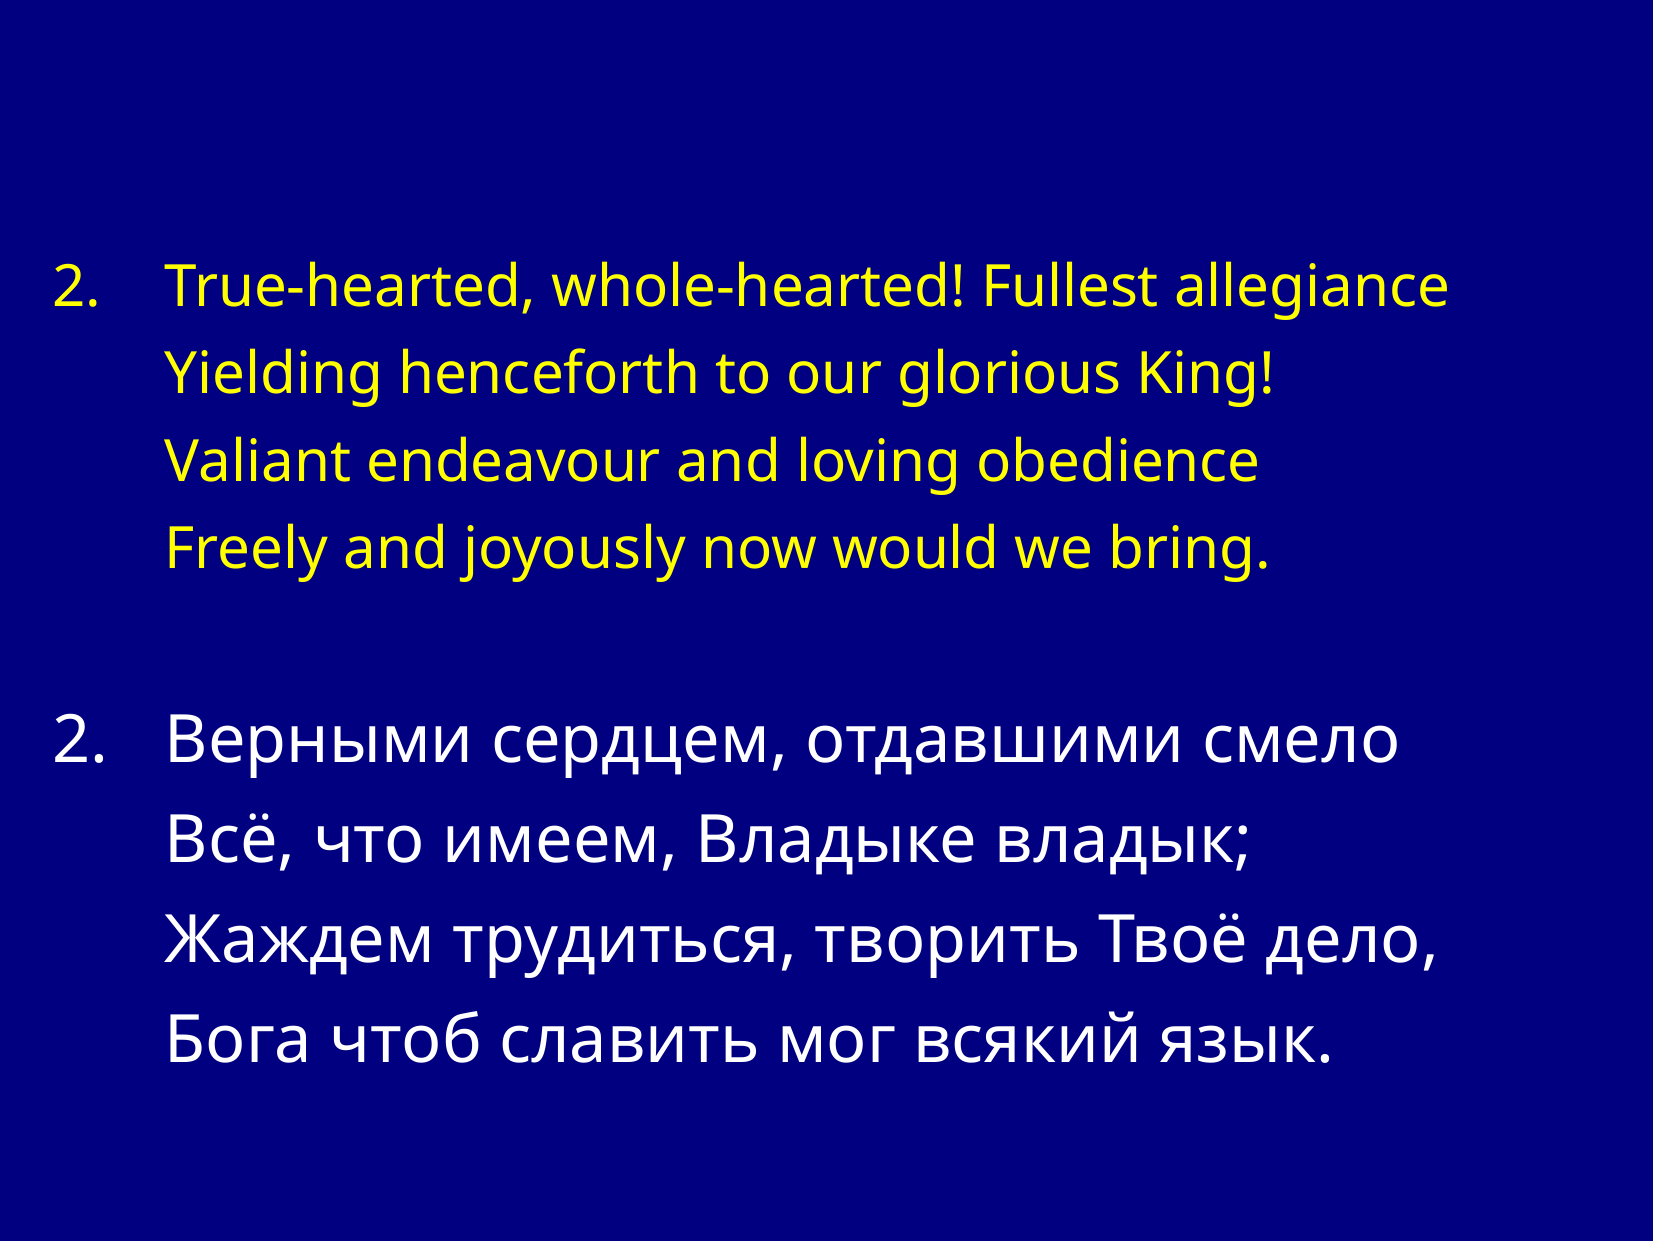

2.	True-hearted, whole-hearted! Fullest allegiance
	Yielding henceforth to our glorious King!
	Valiant endeavour and loving obedience
	Freely and joyously now would we bring.
2.	Верными сердцем, отдавшими смело
	Всё, что имеем, Владыке владык;
	Жаждем трудиться, творить Твоё дело,
	Бога чтоб славить мог всякий язык.